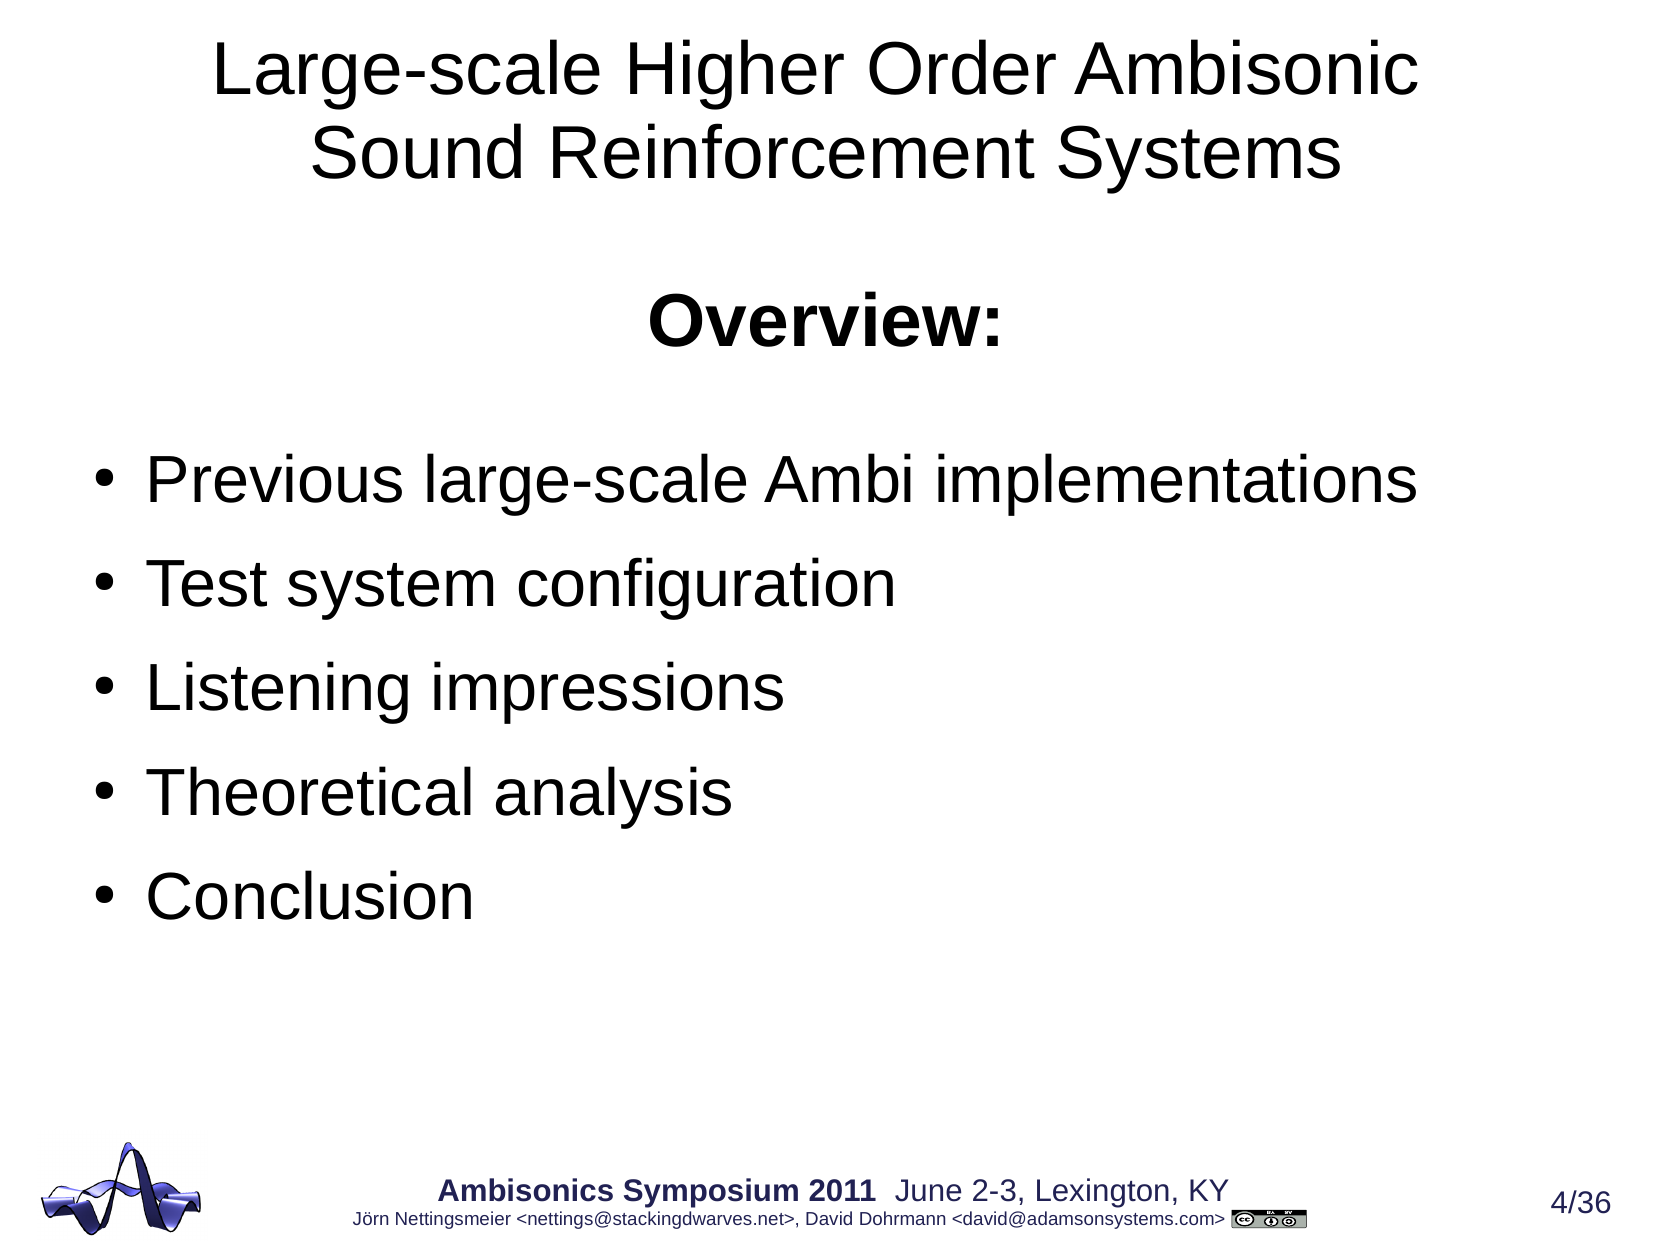

# Large-scale Higher Order Ambisonic Sound Reinforcement Systems Overview:
Previous large-scale Ambi implementations
Test system configuration
Listening impressions
Theoretical analysis
Conclusion